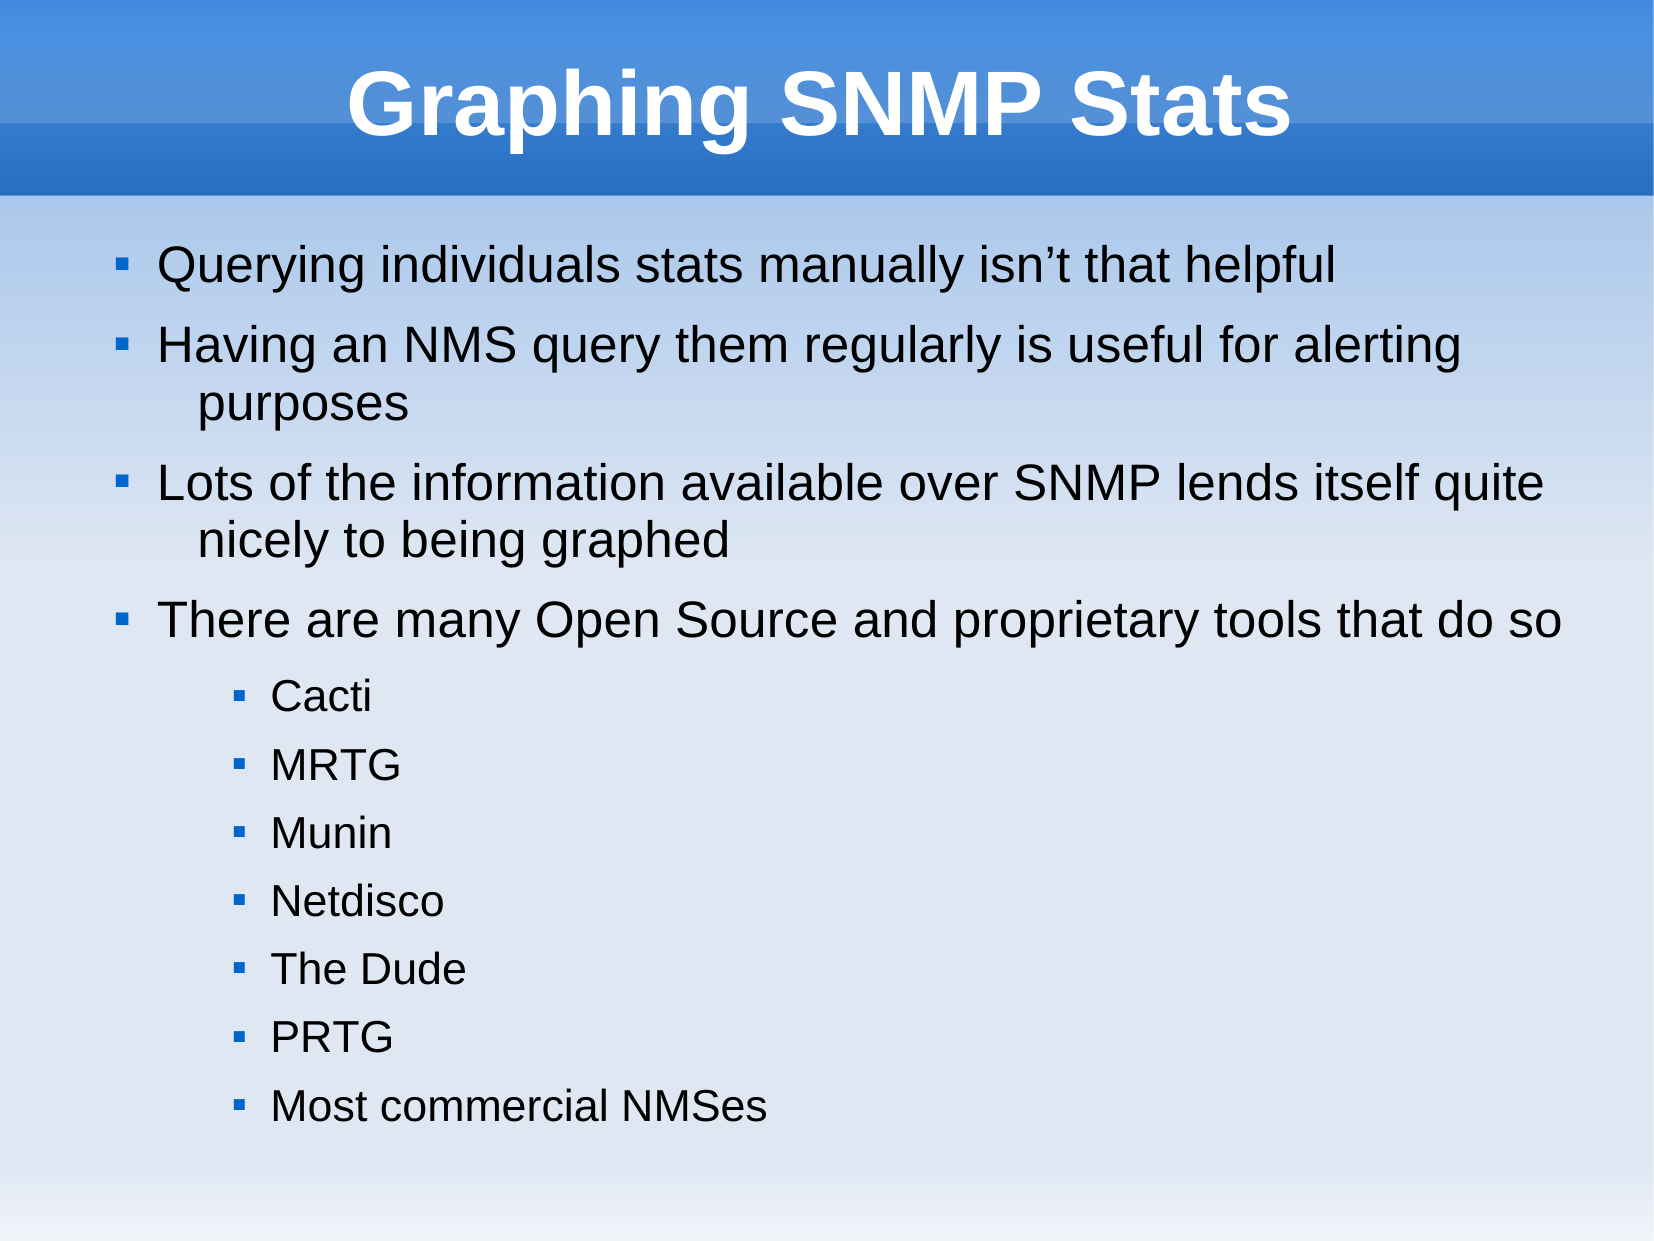

# Graphing SNMP Stats
Querying individuals stats manually isn’t that helpful
Having an NMS query them regularly is useful for alerting purposes
Lots of the information available over SNMP lends itself quite nicely to being graphed
There are many Open Source and proprietary tools that do so
Cacti
MRTG
Munin
Netdisco
The Dude
PRTG
Most commercial NMSes